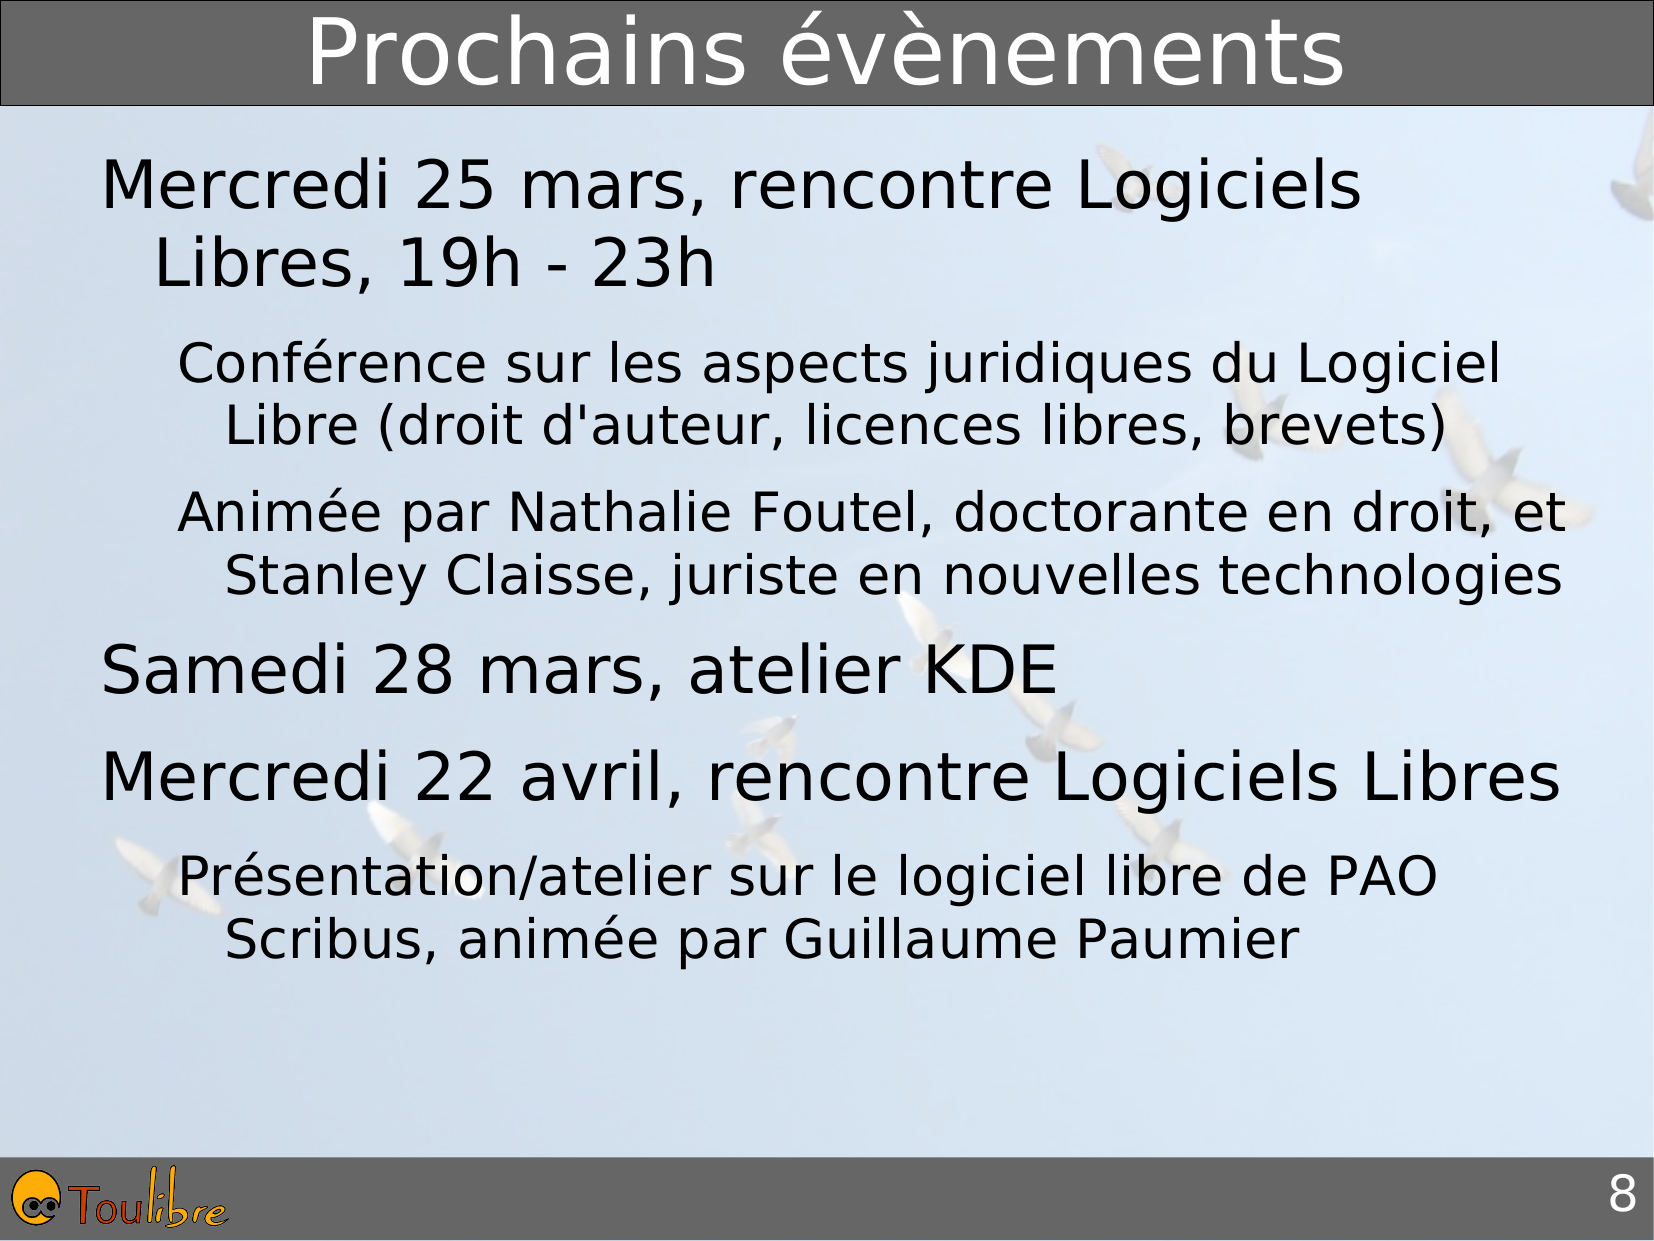

# Prochains évènements
Mercredi 25 mars, rencontre Logiciels Libres, 19h - 23h
Conférence sur les aspects juridiques du Logiciel Libre (droit d'auteur, licences libres, brevets)
Animée par Nathalie Foutel, doctorante en droit, et Stanley Claisse, juriste en nouvelles technologies
Samedi 28 mars, atelier KDE
Mercredi 22 avril, rencontre Logiciels Libres
Présentation/atelier sur le logiciel libre de PAO Scribus, animée par Guillaume Paumier